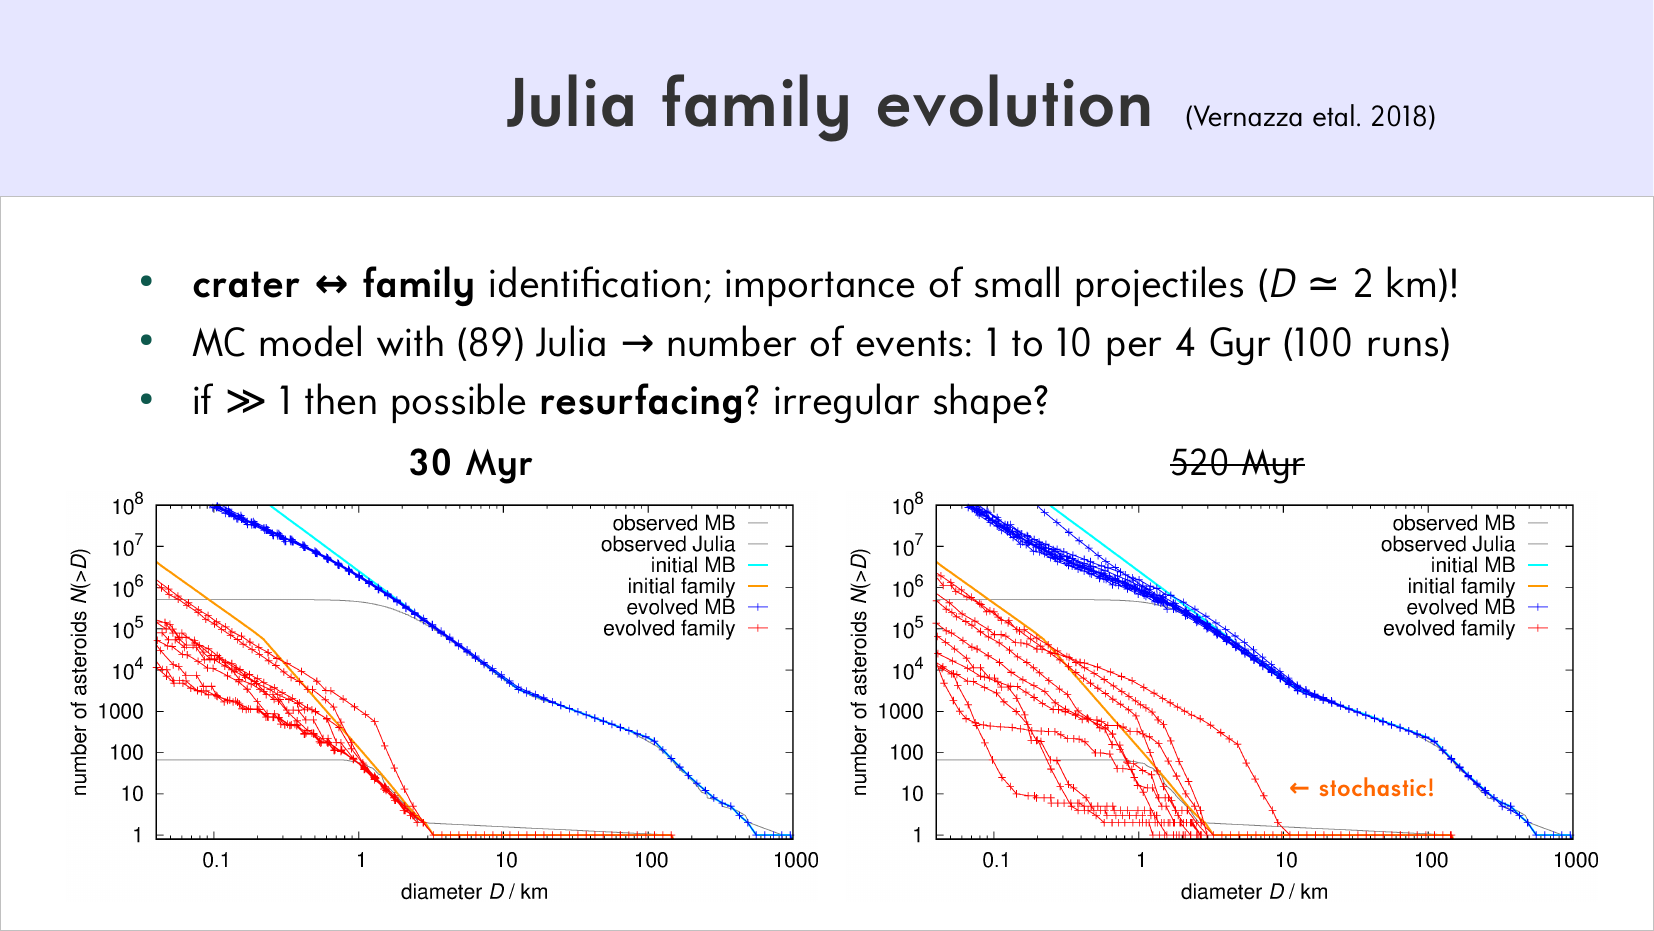

# Julia family evolution
(Vernazza etal. 2018)
crater ↔ family identification; importance of small projectiles (D ≃ 2 km)!
MC model with (89) Julia → number of events: 1 to 10 per 4 Gyr (100 runs)
if ≫ 1 then possible resurfacing? irregular shape?
30 Myr
520 Myr
← stochastic!